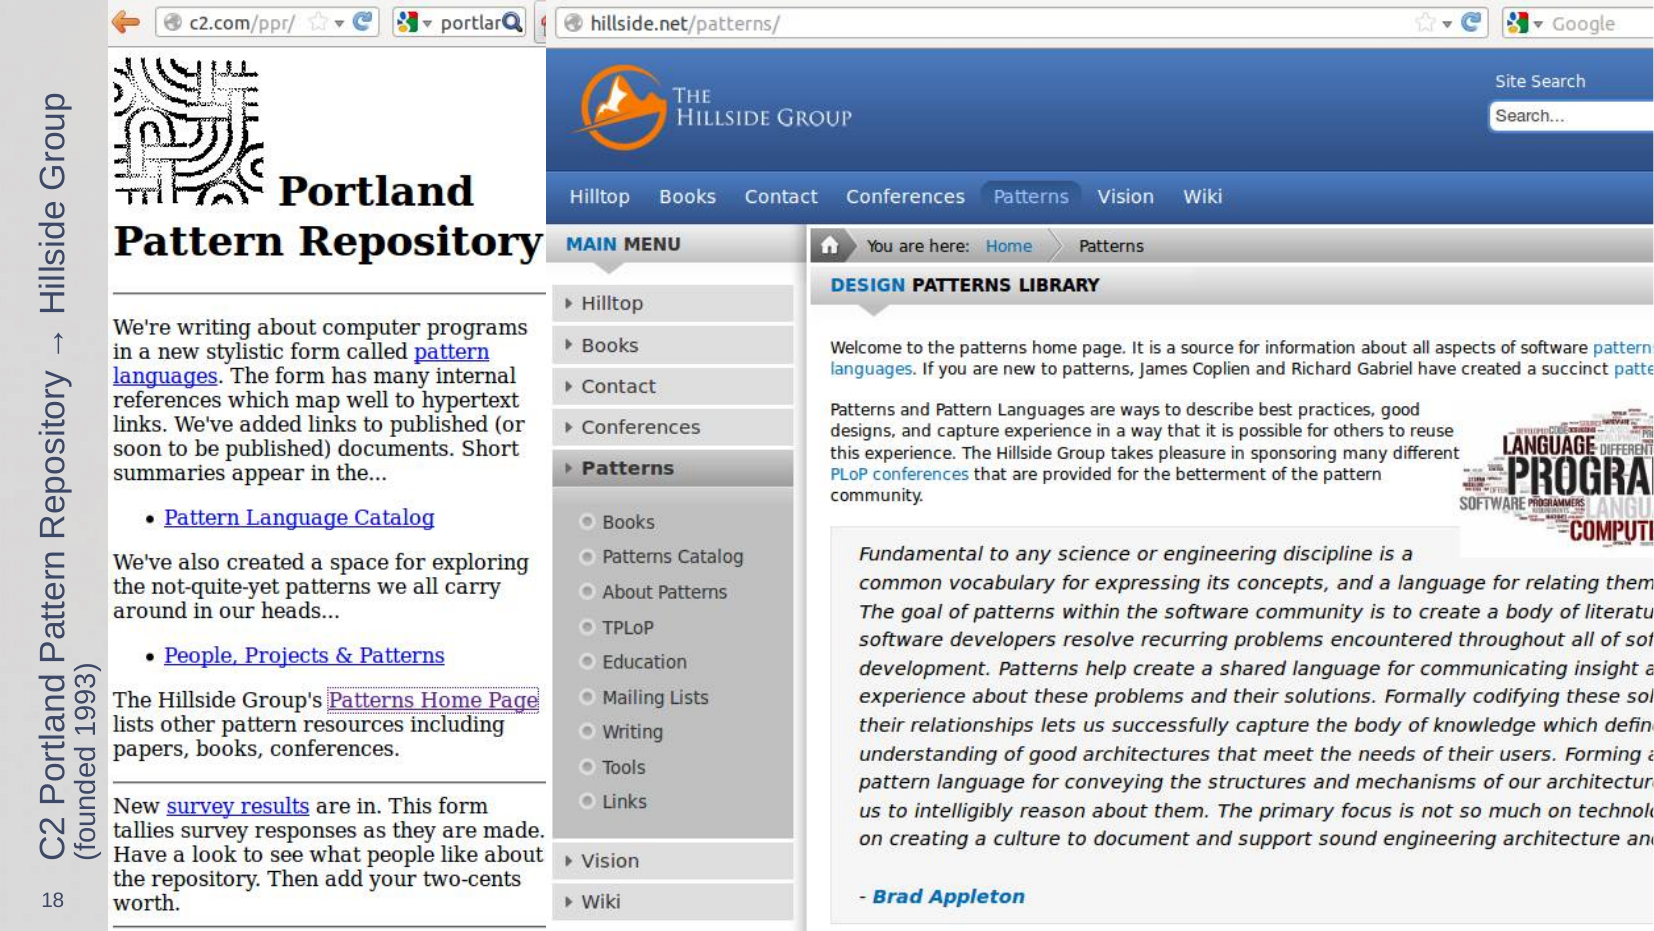

# C2 Portland Pattern Repository → Hillside Group (founded 1993)
Evolving Pattern Language towards an Affordance Language
May 2018
18